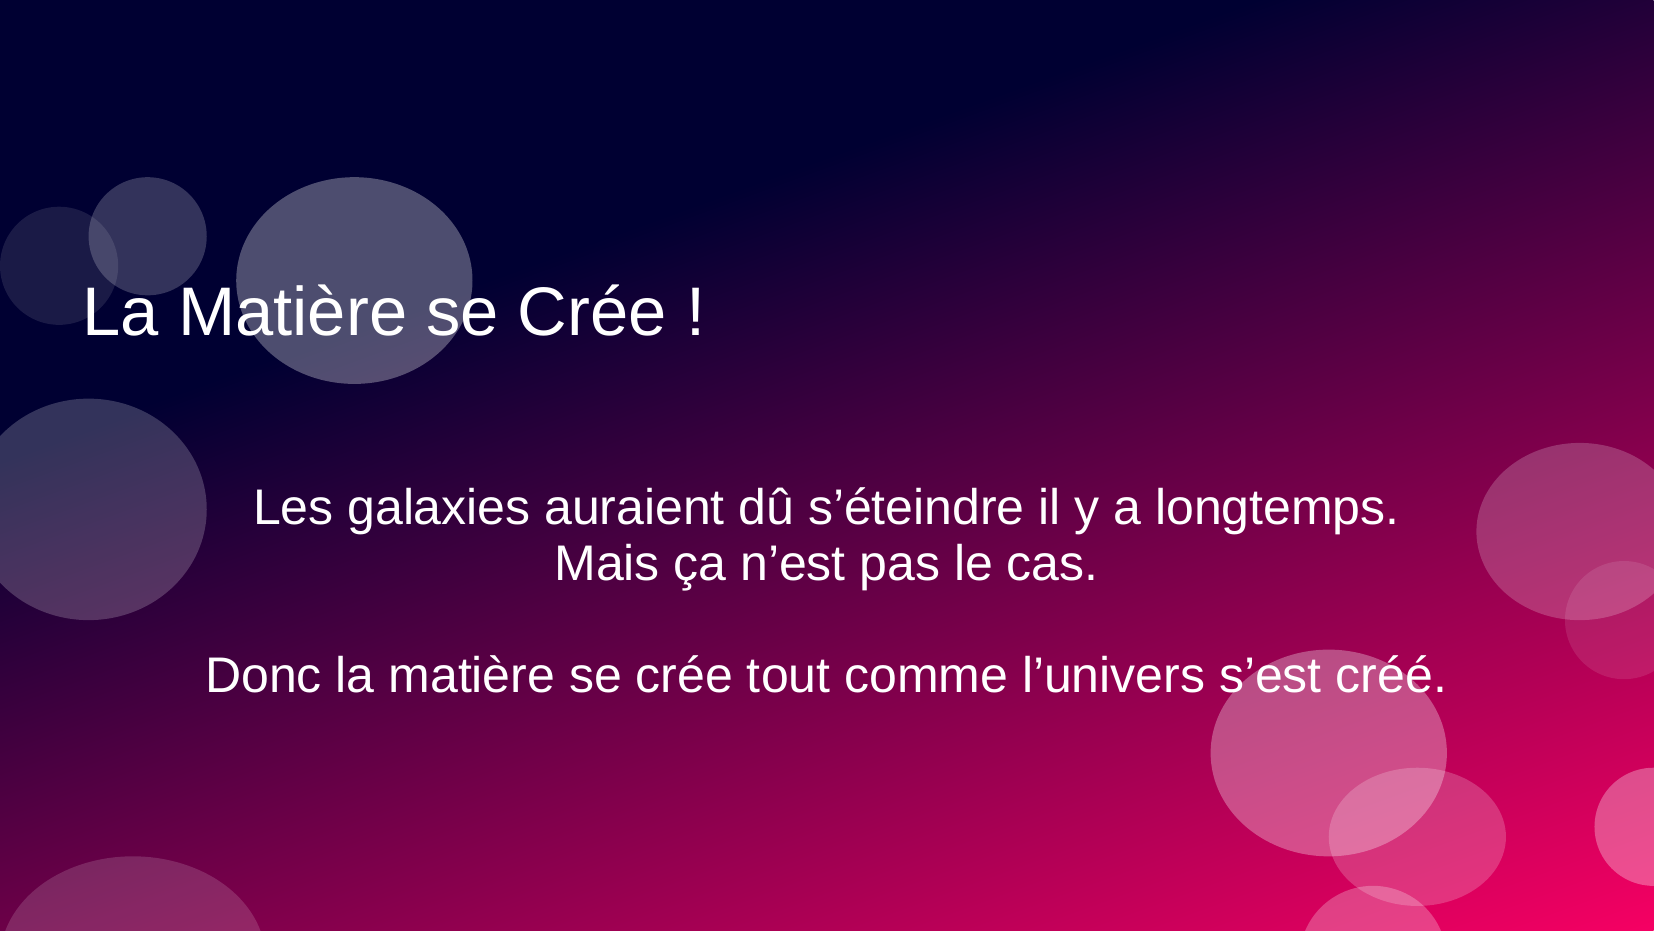

# La Matière se Crée !
Les galaxies auraient dû s’éteindre il y a longtemps.
Mais ça n’est pas le cas.
Donc la matière se crée tout comme l’univers s’est créé.